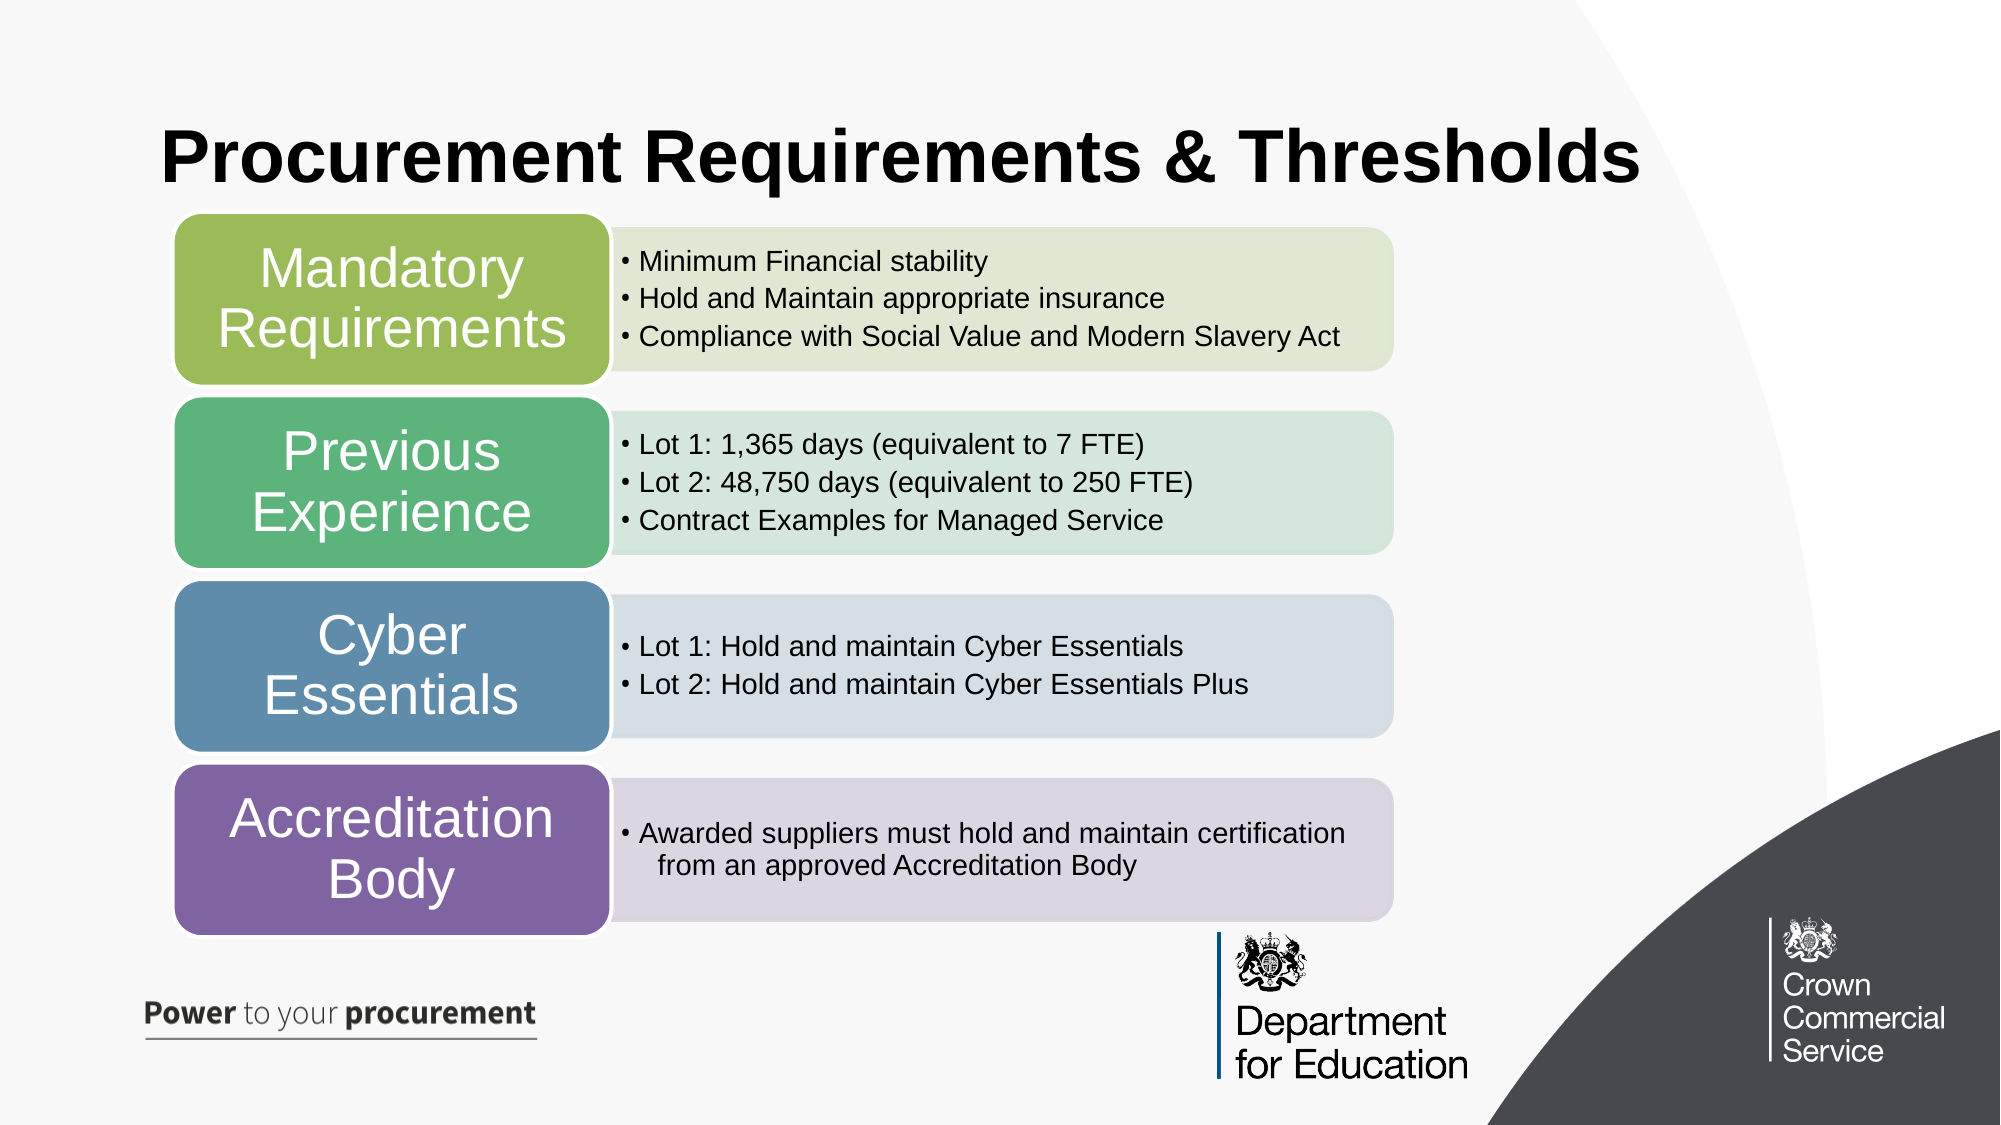

Procurement Requirements & Thresholds
Mandatory Requirements
Minimum Financial stability
Hold and Maintain appropriate insurance
Compliance with Social Value and Modern Slavery Act
Previous Experience
Lot 1: 1,365 days (equivalent to 7 FTE)
Lot 2: 48,750 days (equivalent to 250 FTE)
Contract Examples for Managed Service
Cyber Essentials
Lot 1: Hold and maintain Cyber Essentials
Lot 2: Hold and maintain Cyber Essentials Plus
Accreditation Body
Awarded suppliers must hold and maintain certification from an approved Accreditation Body